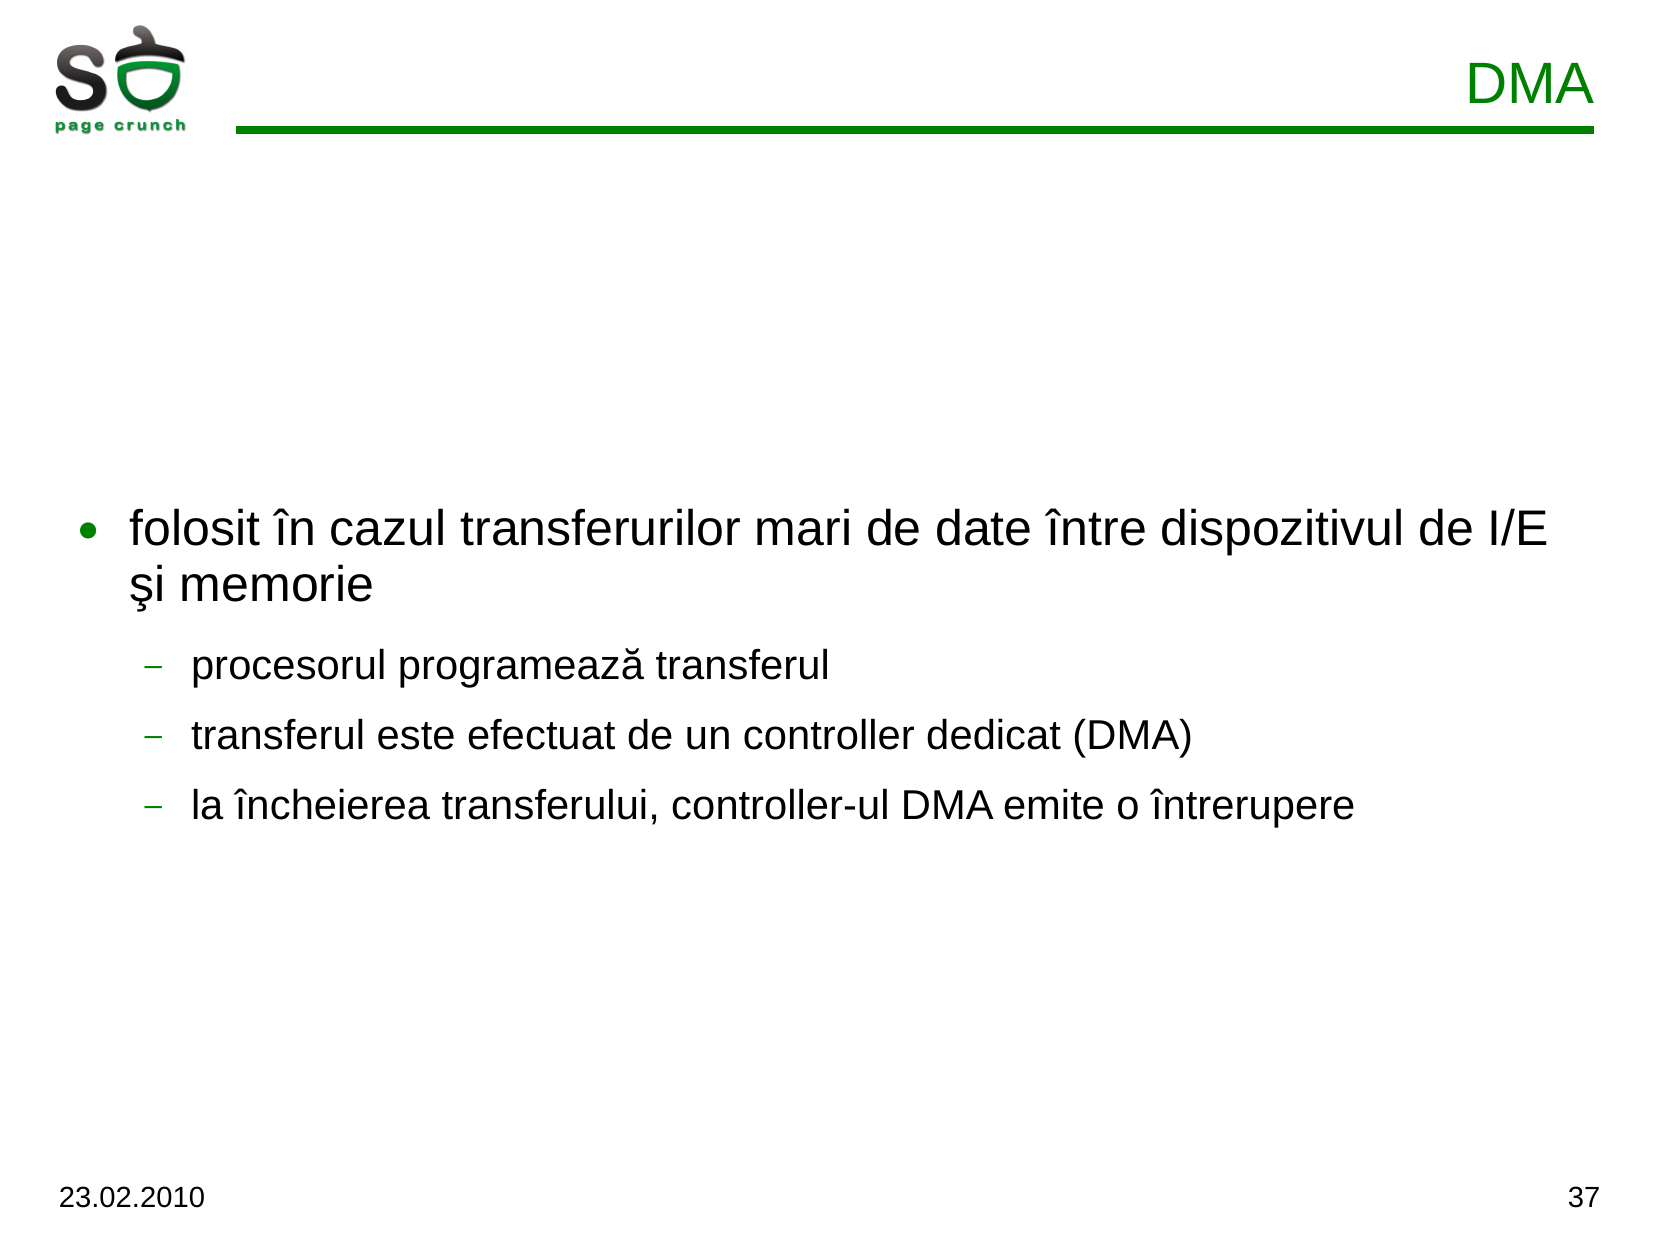

# DMA
folosit în cazul transferurilor mari de date între dispozitivul de I/E şi memorie
procesorul programează transferul
transferul este efectuat de un controller dedicat (DMA)
la încheierea transferului, controller-ul DMA emite o întrerupere
23.02.2010
37